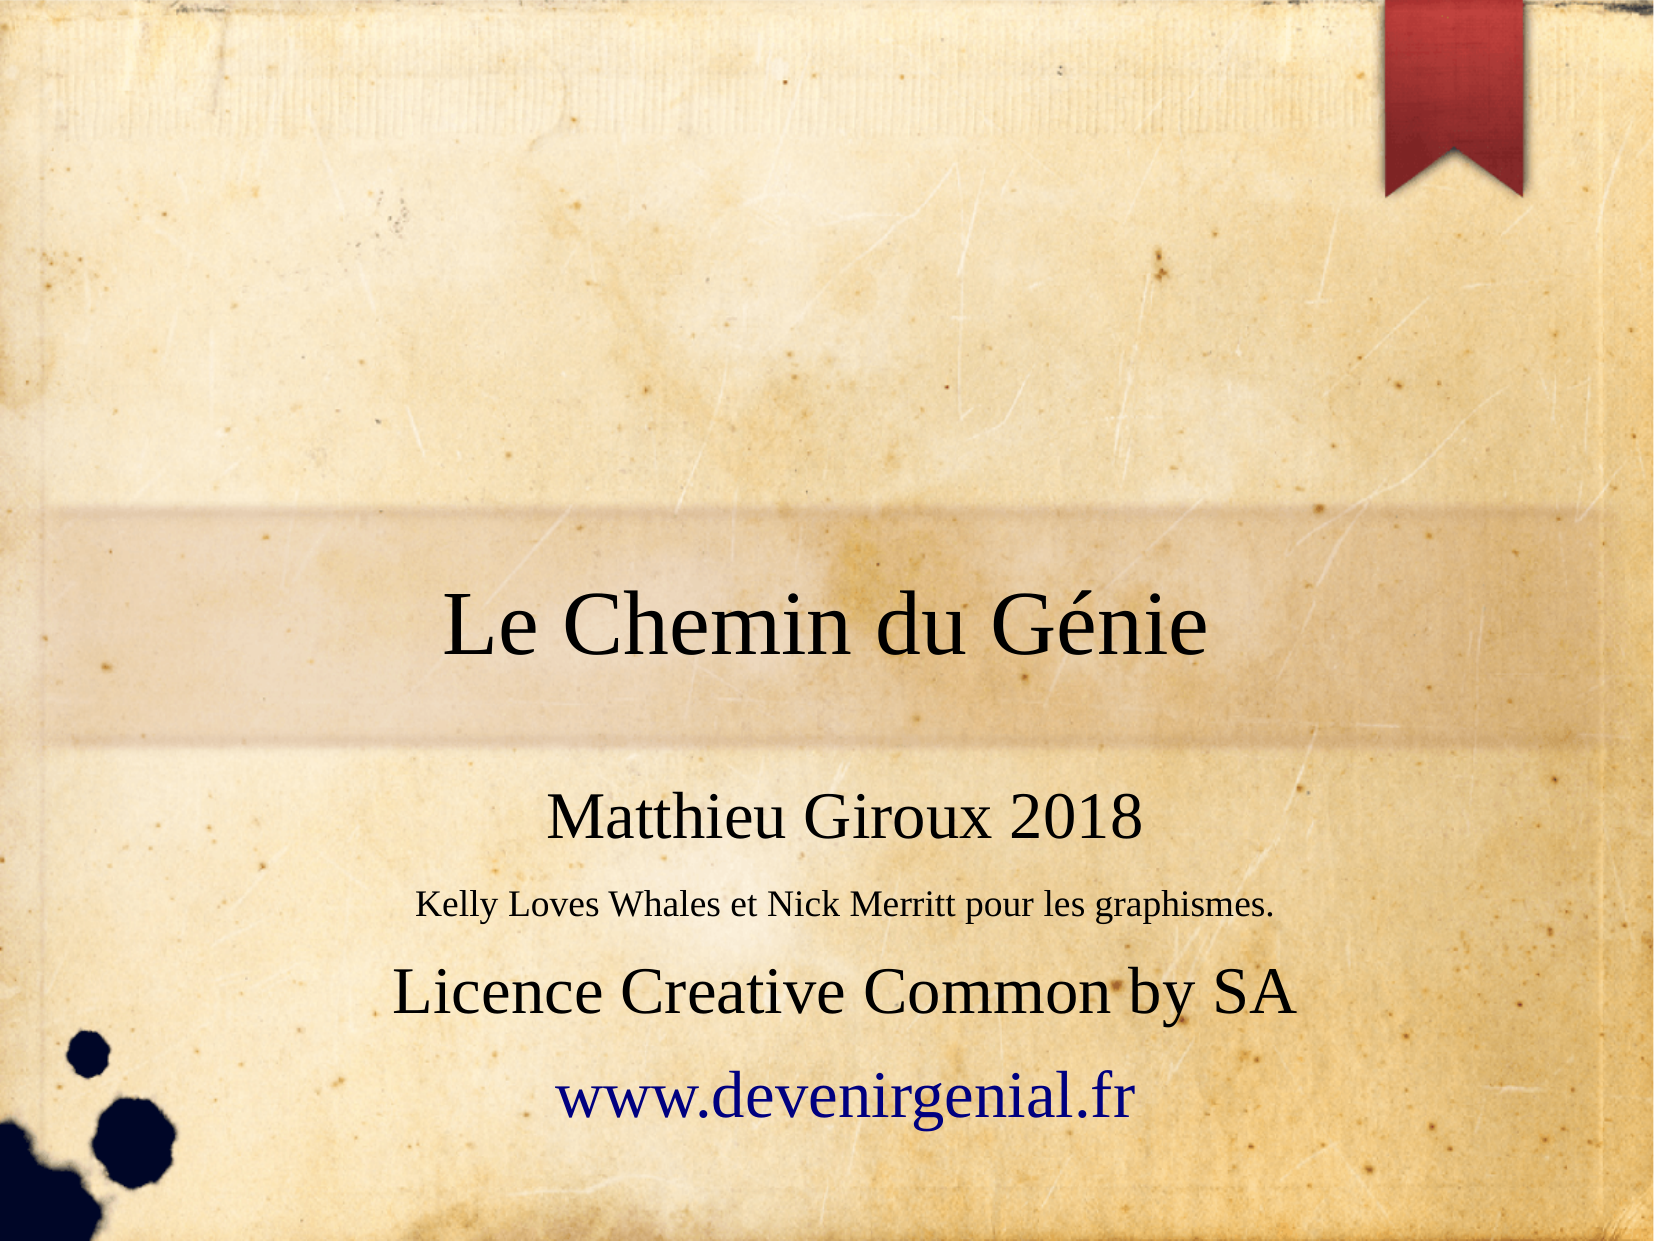

# Le Chemin du Génie
Matthieu Giroux 2018
Kelly Loves Whales et Nick Merritt pour les graphismes.
Licence Creative Common by SA
www.devenirgenial.fr